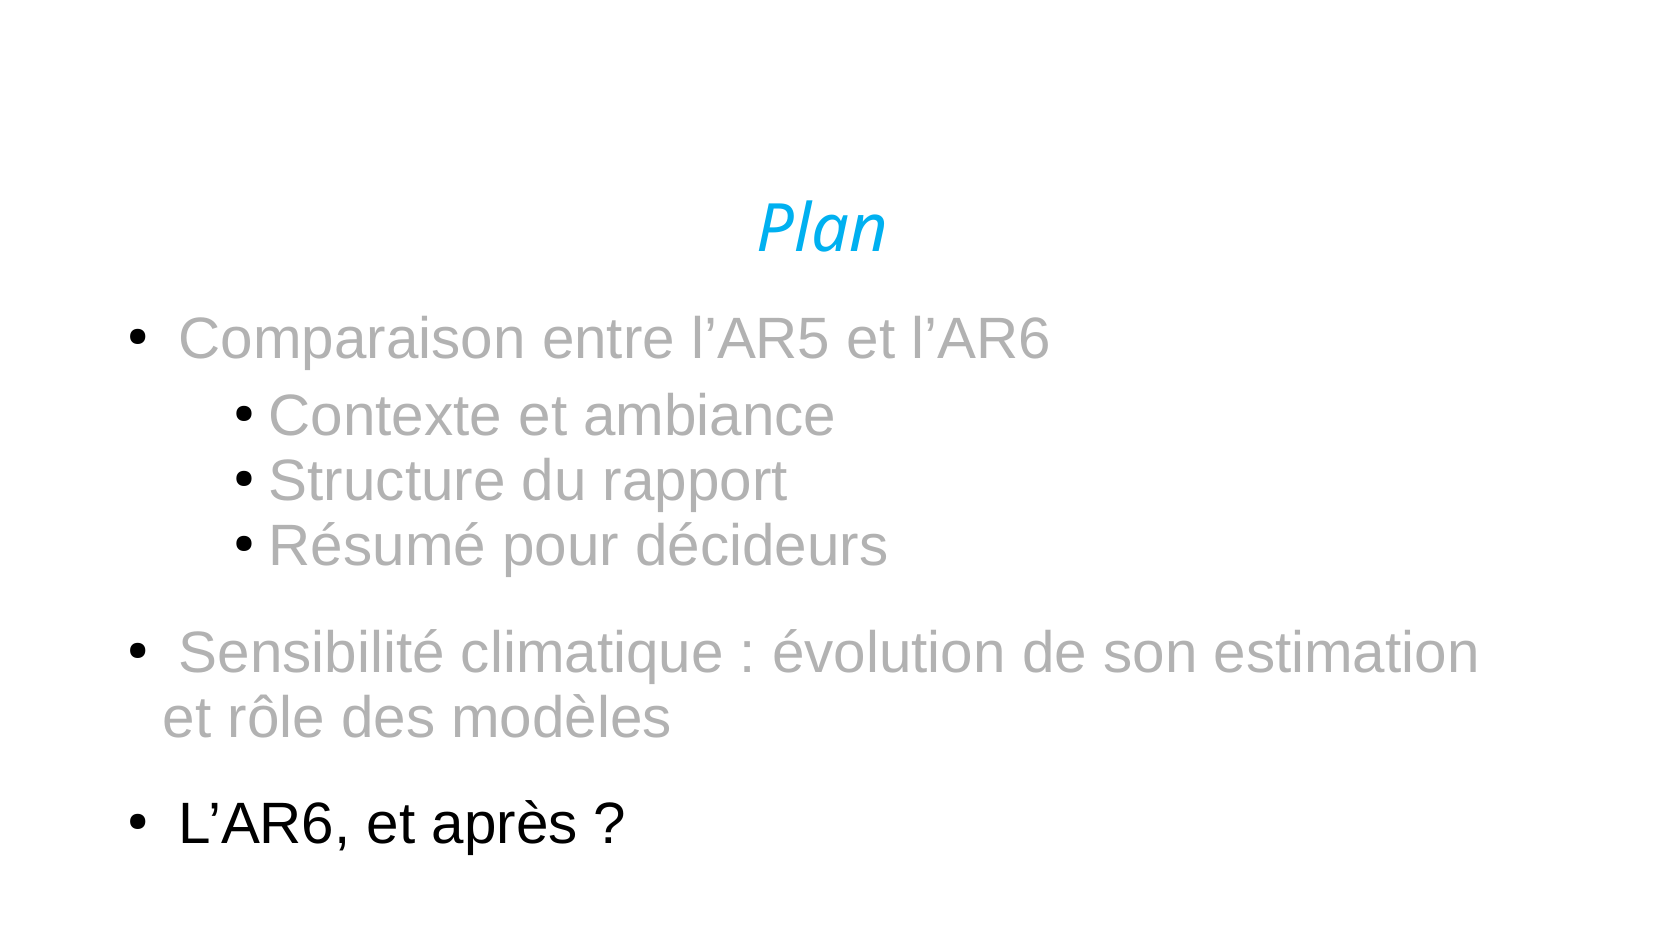

Plan
 Comparaison entre l’AR5 et l’AR6
Contexte et ambiance
Structure du rapport
Résumé pour décideurs
 Sensibilité climatique : évolution de son estimation et rôle des modèles
 L’AR6, et après ?